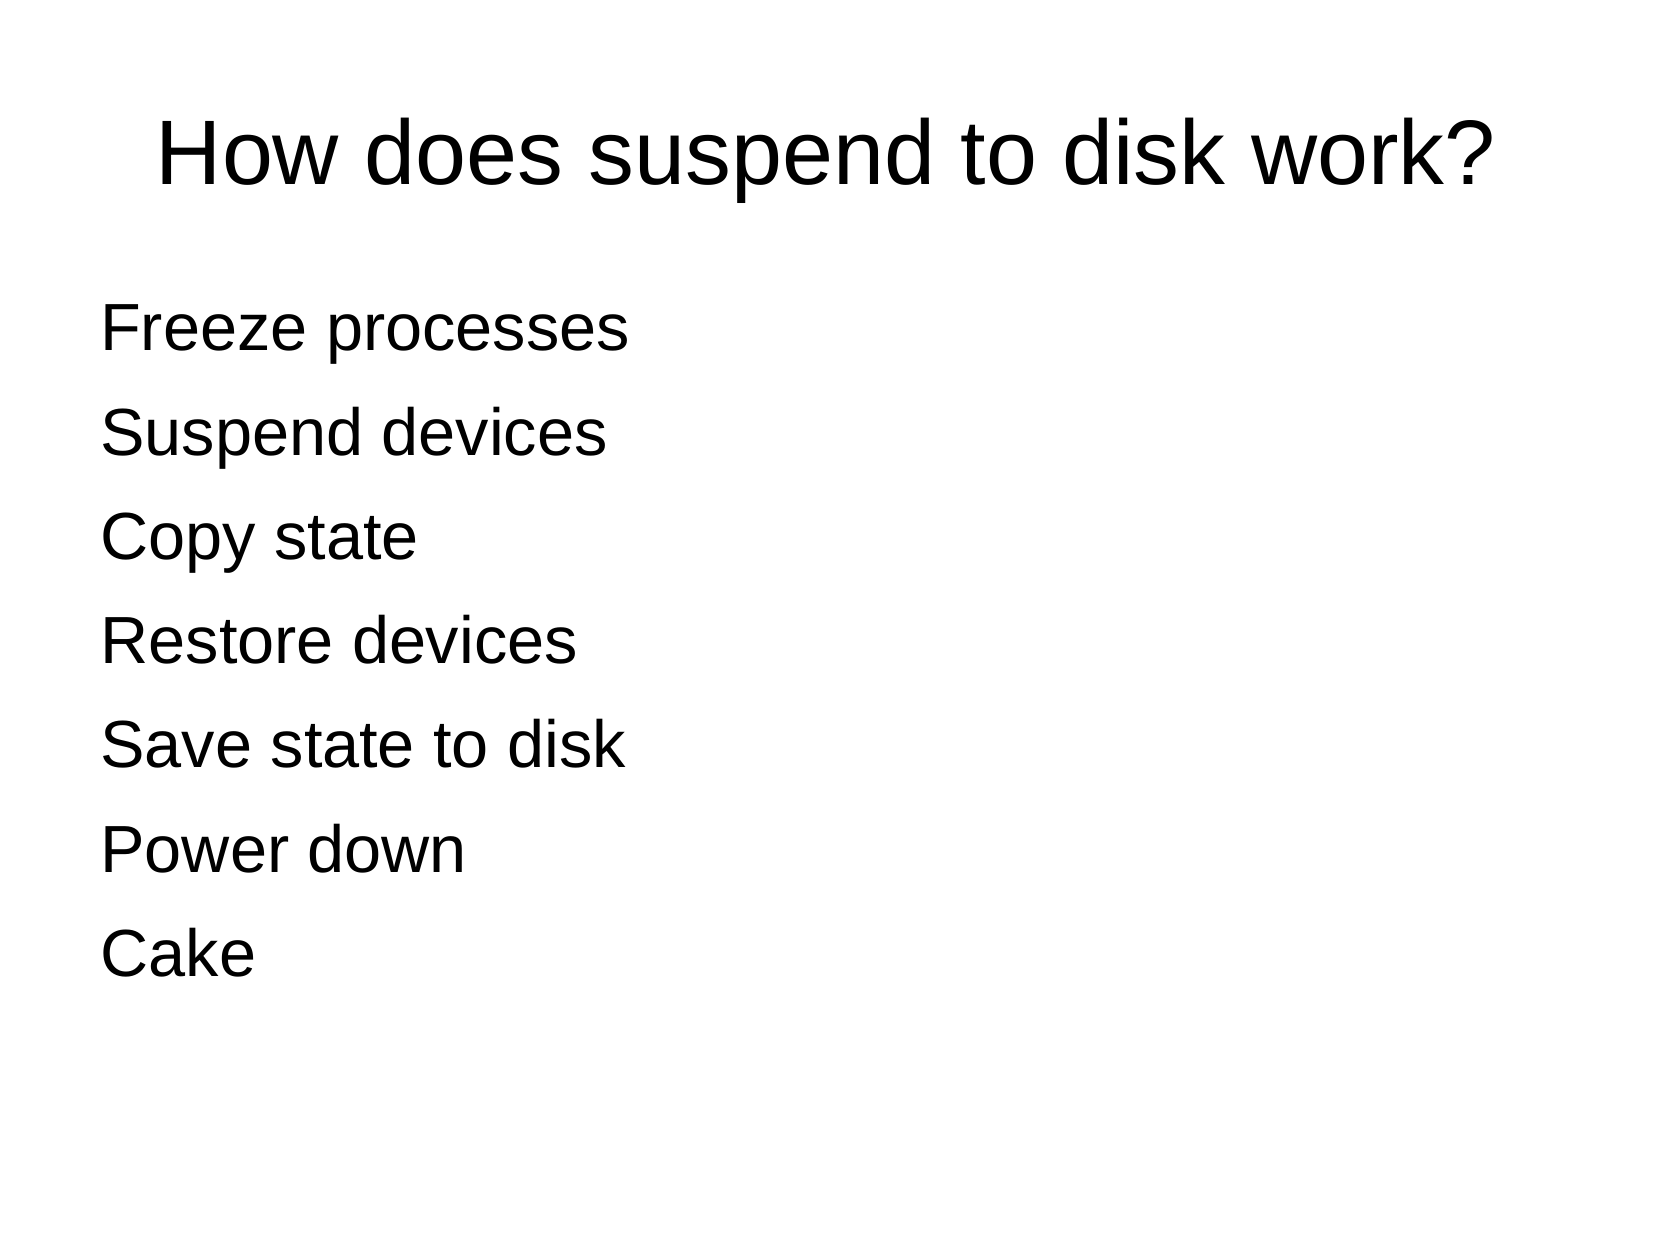

# How does suspend to disk work?
Freeze processes
Suspend devices
Copy state
Restore devices
Save state to disk
Power down
Cake